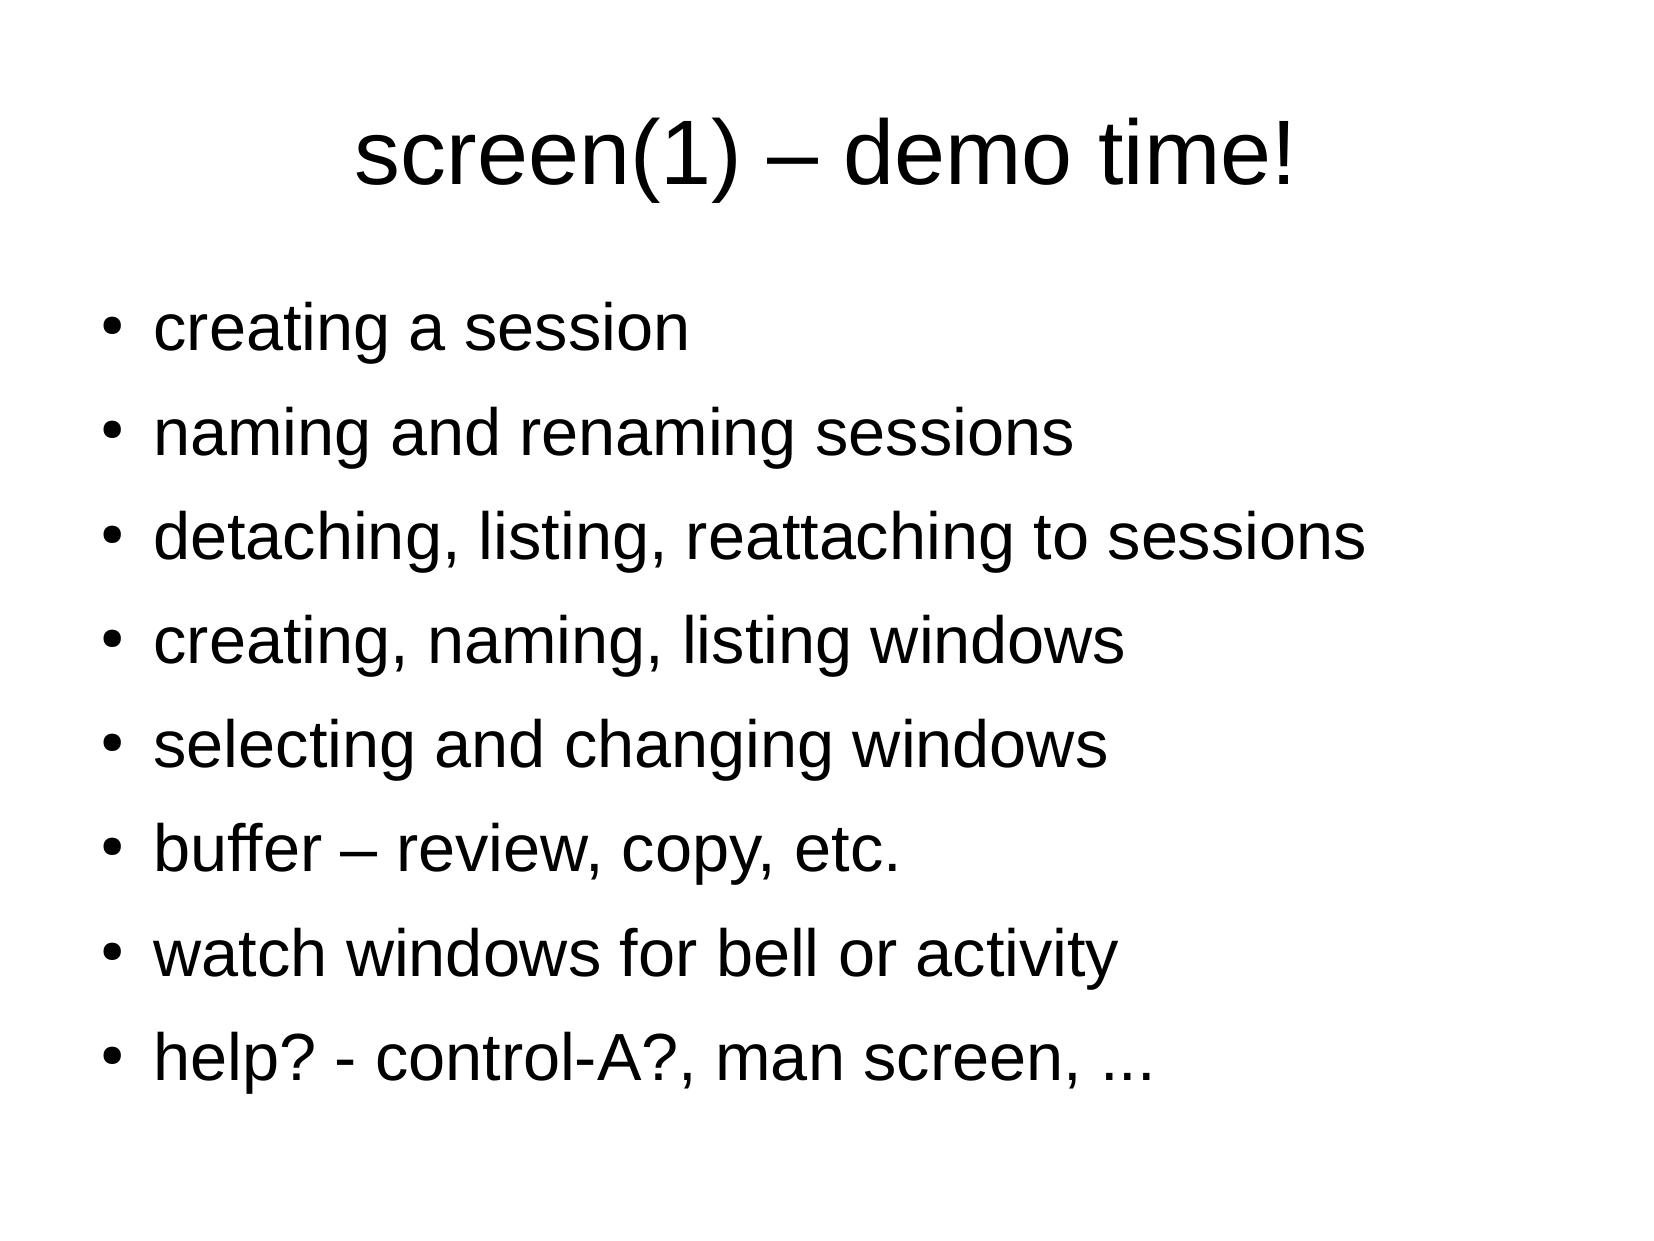

# screen(1) – demo time!
creating a session
naming and renaming sessions
detaching, listing, reattaching to sessions
creating, naming, listing windows
selecting and changing windows
buffer – review, copy, etc.
watch windows for bell or activity
help? - control-A?, man screen, ...